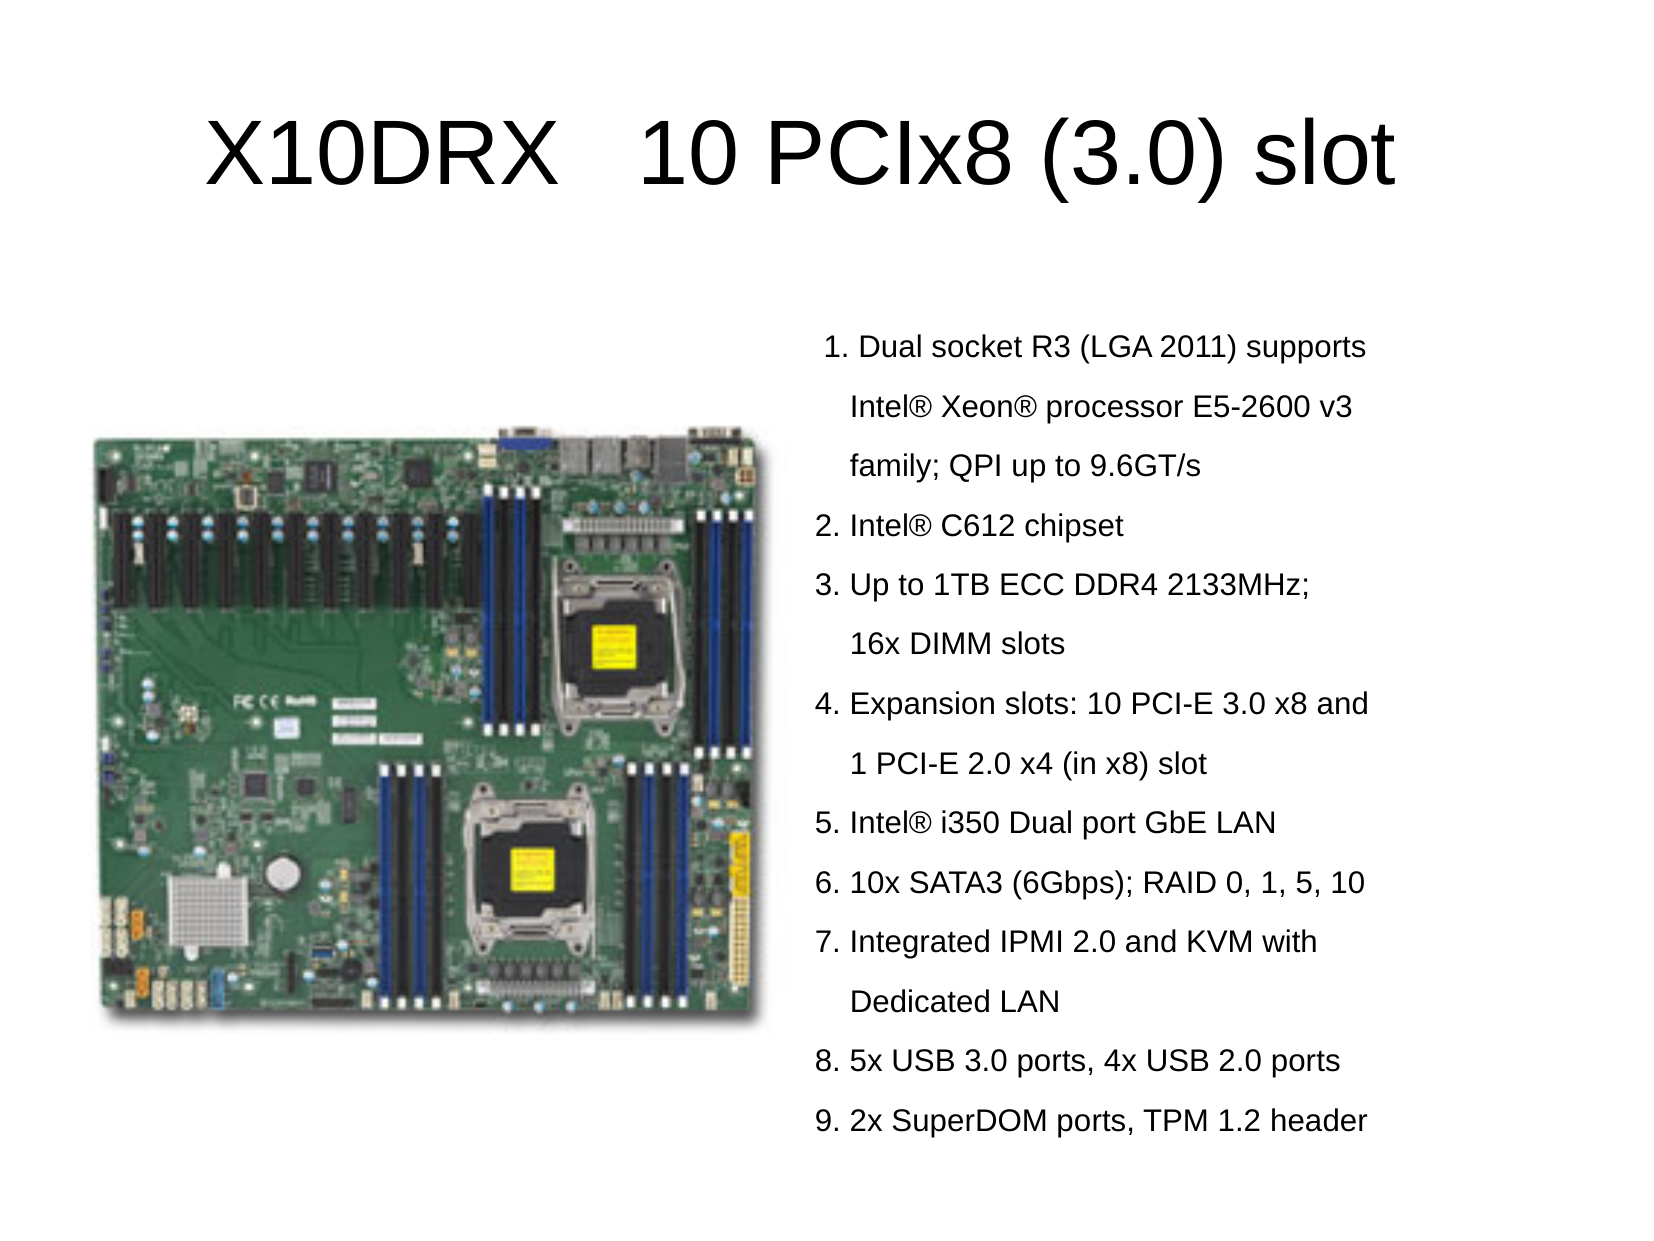

# X10DRX 10 PCIx8 (3.0) slot
 1. Dual socket R3 (LGA 2011) supports
 Intel® Xeon® processor E5-2600 v3
 family; QPI up to 9.6GT/s
2. Intel® C612 chipset
3. Up to 1TB ECC DDR4 2133MHz;
 16x DIMM slots
4. Expansion slots: 10 PCI-E 3.0 x8 and
 1 PCI-E 2.0 x4 (in x8) slot
5. Intel® i350 Dual port GbE LAN
6. 10x SATA3 (6Gbps); RAID 0, 1, 5, 10
7. Integrated IPMI 2.0 and KVM with
 Dedicated LAN
8. 5x USB 3.0 ports, 4x USB 2.0 ports
9. 2x SuperDOM ports, TPM 1.2 header